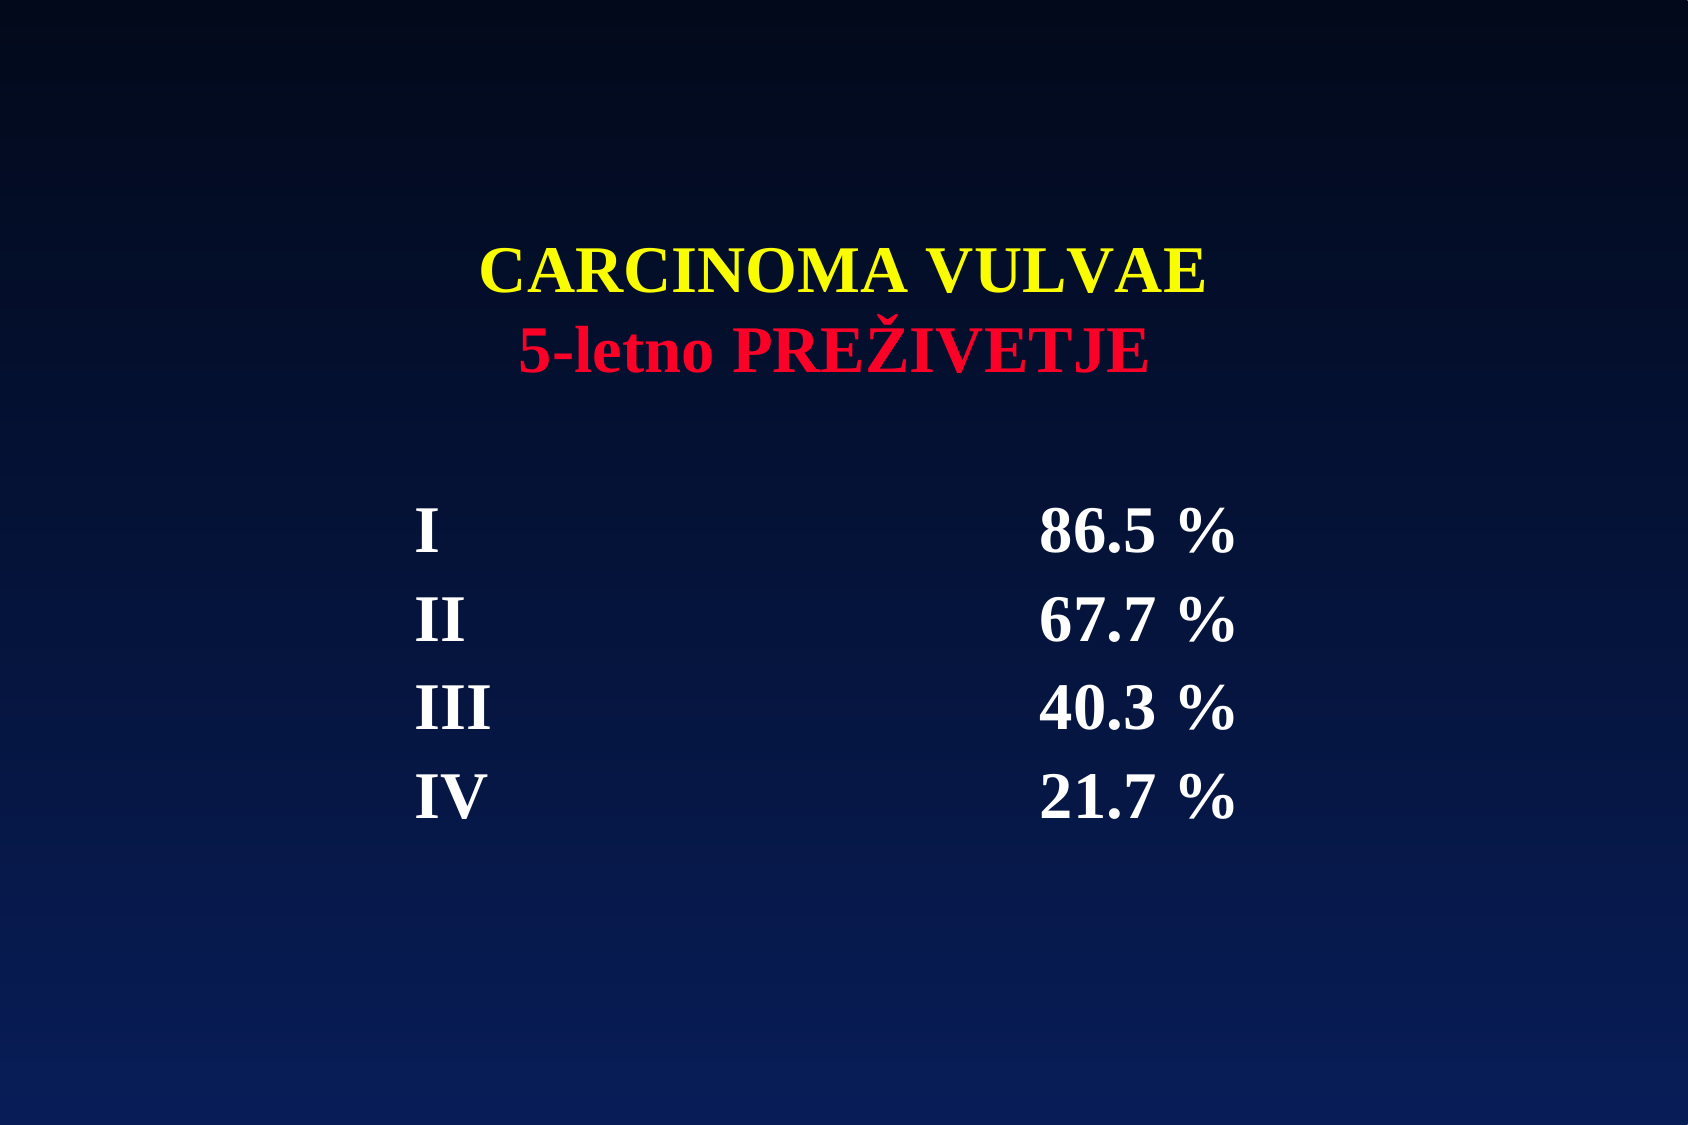

# CARCINOMA VULVAE 5-letno PREŽIVETJE
I						86.5 %
II						67.7 %
III					40.3 %
IV					21.7 %